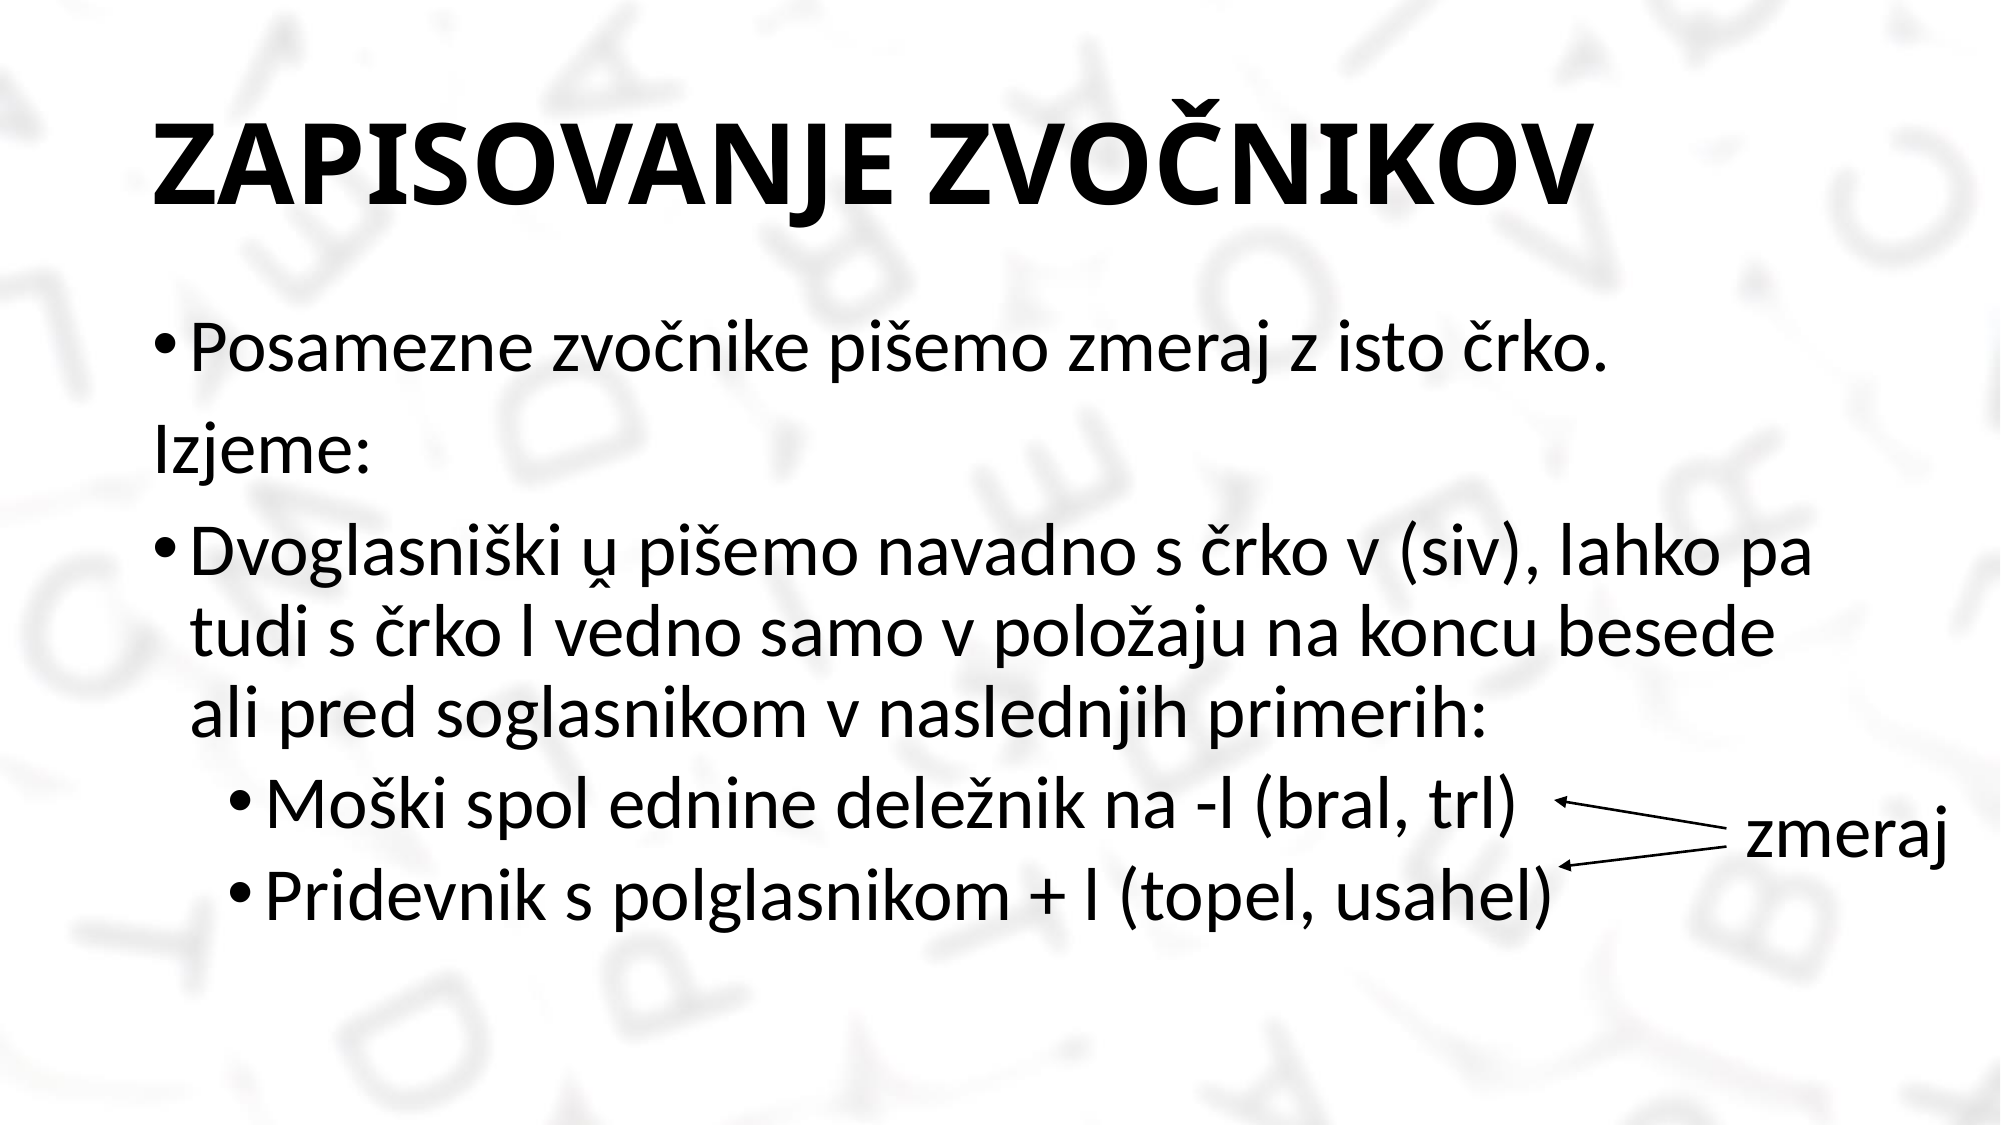

# ZAPISOVANJE ZVOČNIKOV
Posamezne zvočnike pišemo zmeraj z isto črko.
Izjeme:
Dvoglasniški ṷ pišemo navadno s črko v (siv), lahko pa tudi s črko l vedno samo v položaju na koncu besede ali pred soglasnikom v naslednjih primerih:
Moški spol ednine deležnik na -l (bral, trl)
Pridevnik s polglasnikom + l (topel, usahel)
zmeraj